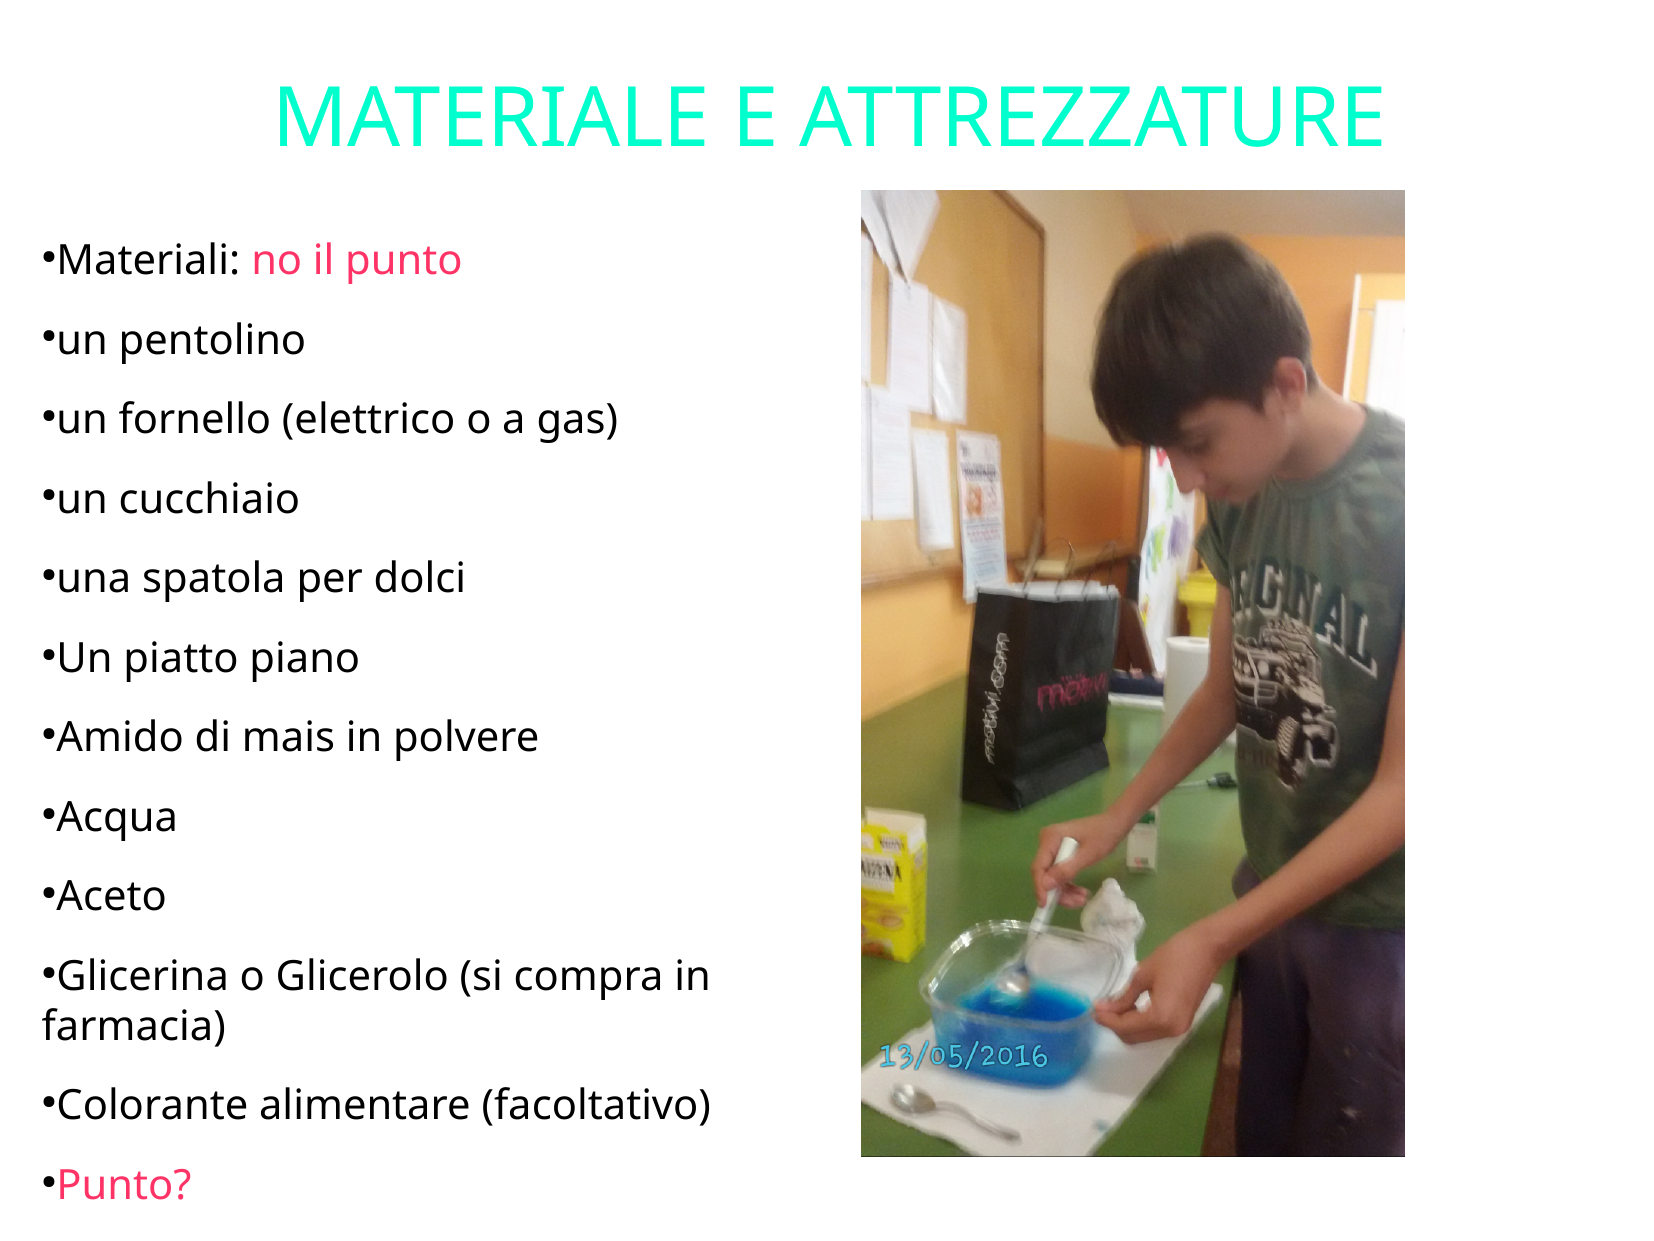

# MATERIALE E ATTREZZATURE
Materiali: no il punto
un pentolino
un fornello (elettrico o a gas)
un cucchiaio
una spatola per dolci
Un piatto piano
Amido di mais in polvere
Acqua
Aceto
Glicerina o Glicerolo (si compra in farmacia)
Colorante alimentare (facoltativo)
Punto?